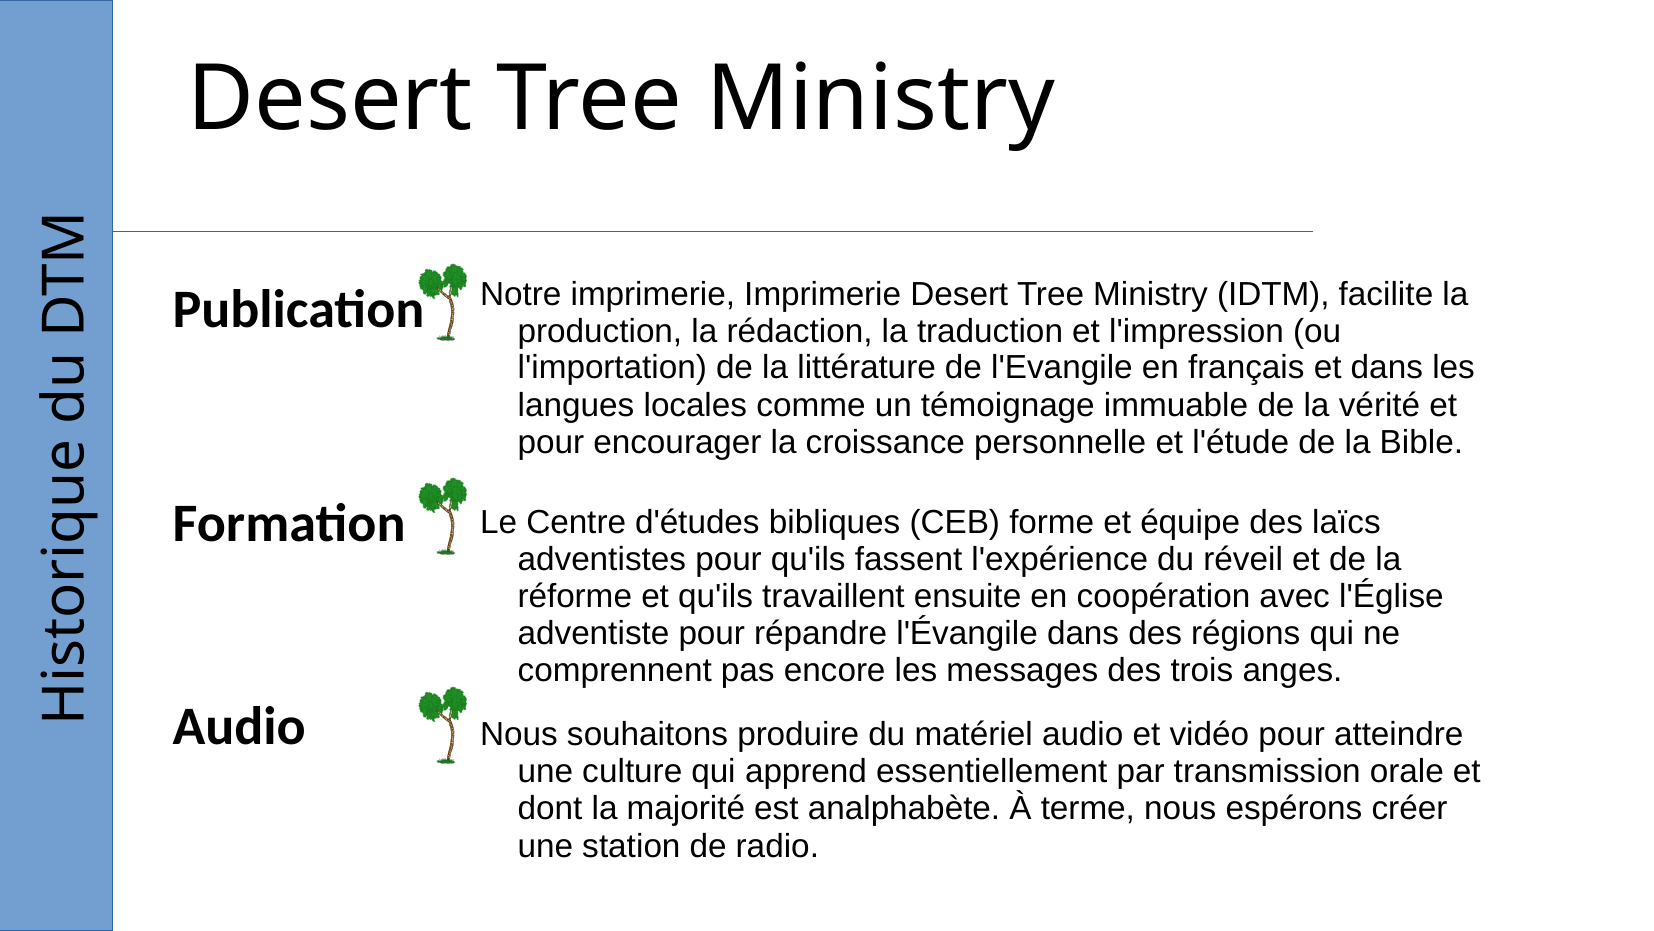

# Desert Tree Ministry
Notre imprimerie, Imprimerie Desert Tree Ministry (IDTM), facilite la production, la rédaction, la traduction et l'impression (ou l'importation) de la littérature de l'Evangile en français et dans les langues locales comme un témoignage immuable de la vérité et pour encourager la croissance personnelle et l'étude de la Bible.
Publication
Historique du DTM
Formation
Le Centre d'études bibliques (CEB) forme et équipe des laïcs adventistes pour qu'ils fassent l'expérience du réveil et de la réforme et qu'ils travaillent ensuite en coopération avec l'Église adventiste pour répandre l'Évangile dans des régions qui ne comprennent pas encore les messages des trois anges.
Audio
Nous souhaitons produire du matériel audio et vidéo pour atteindre une culture qui apprend essentiellement par transmission orale et dont la majorité est analphabète. À terme, nous espérons créer une station de radio.